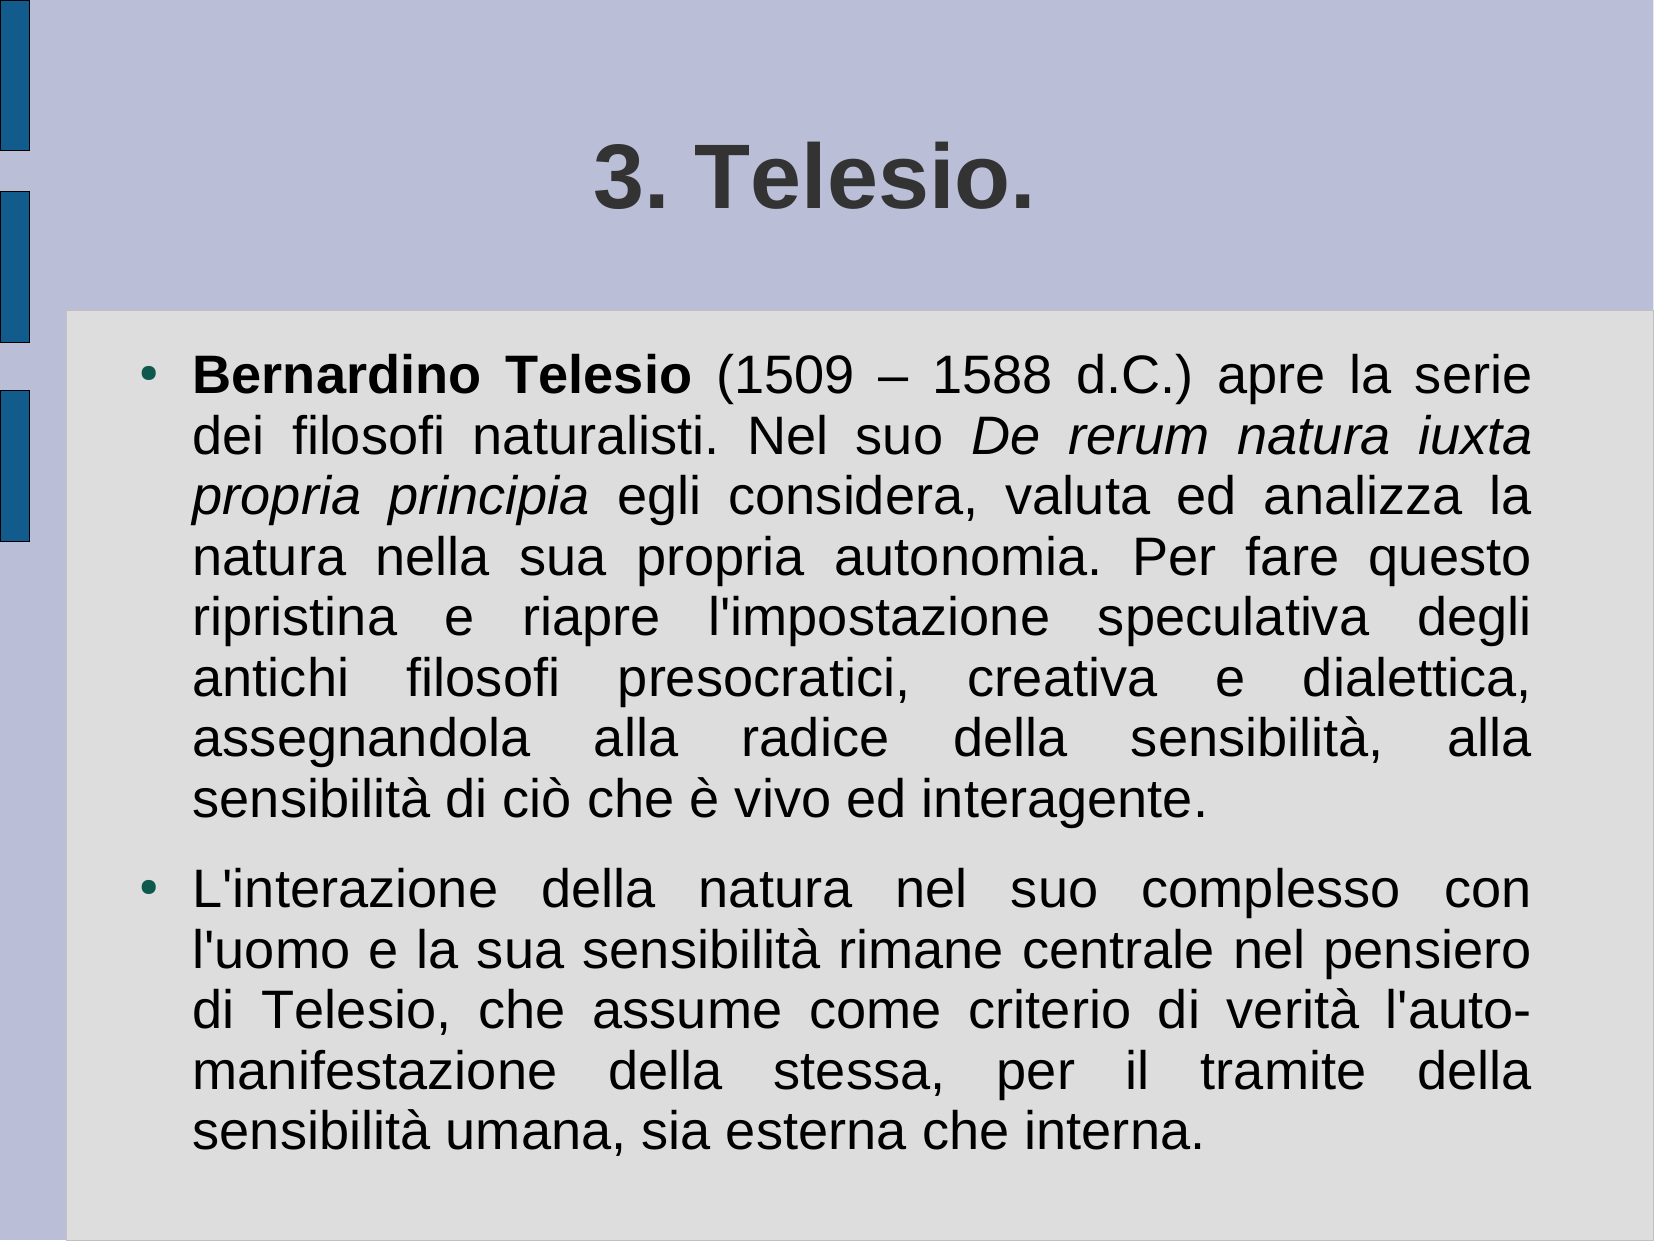

# 3. Telesio.
Bernardino Telesio (1509 – 1588 d.C.) apre la serie dei filosofi naturalisti. Nel suo De rerum natura iuxta propria principia egli considera, valuta ed analizza la natura nella sua propria autonomia. Per fare questo ripristina e riapre l'impostazione speculativa degli antichi filosofi presocratici, creativa e dialettica, assegnandola alla radice della sensibilità, alla sensibilità di ciò che è vivo ed interagente.
L'interazione della natura nel suo complesso con l'uomo e la sua sensibilità rimane centrale nel pensiero di Telesio, che assume come criterio di verità l'auto-manifestazione della stessa, per il tramite della sensibilità umana, sia esterna che interna.